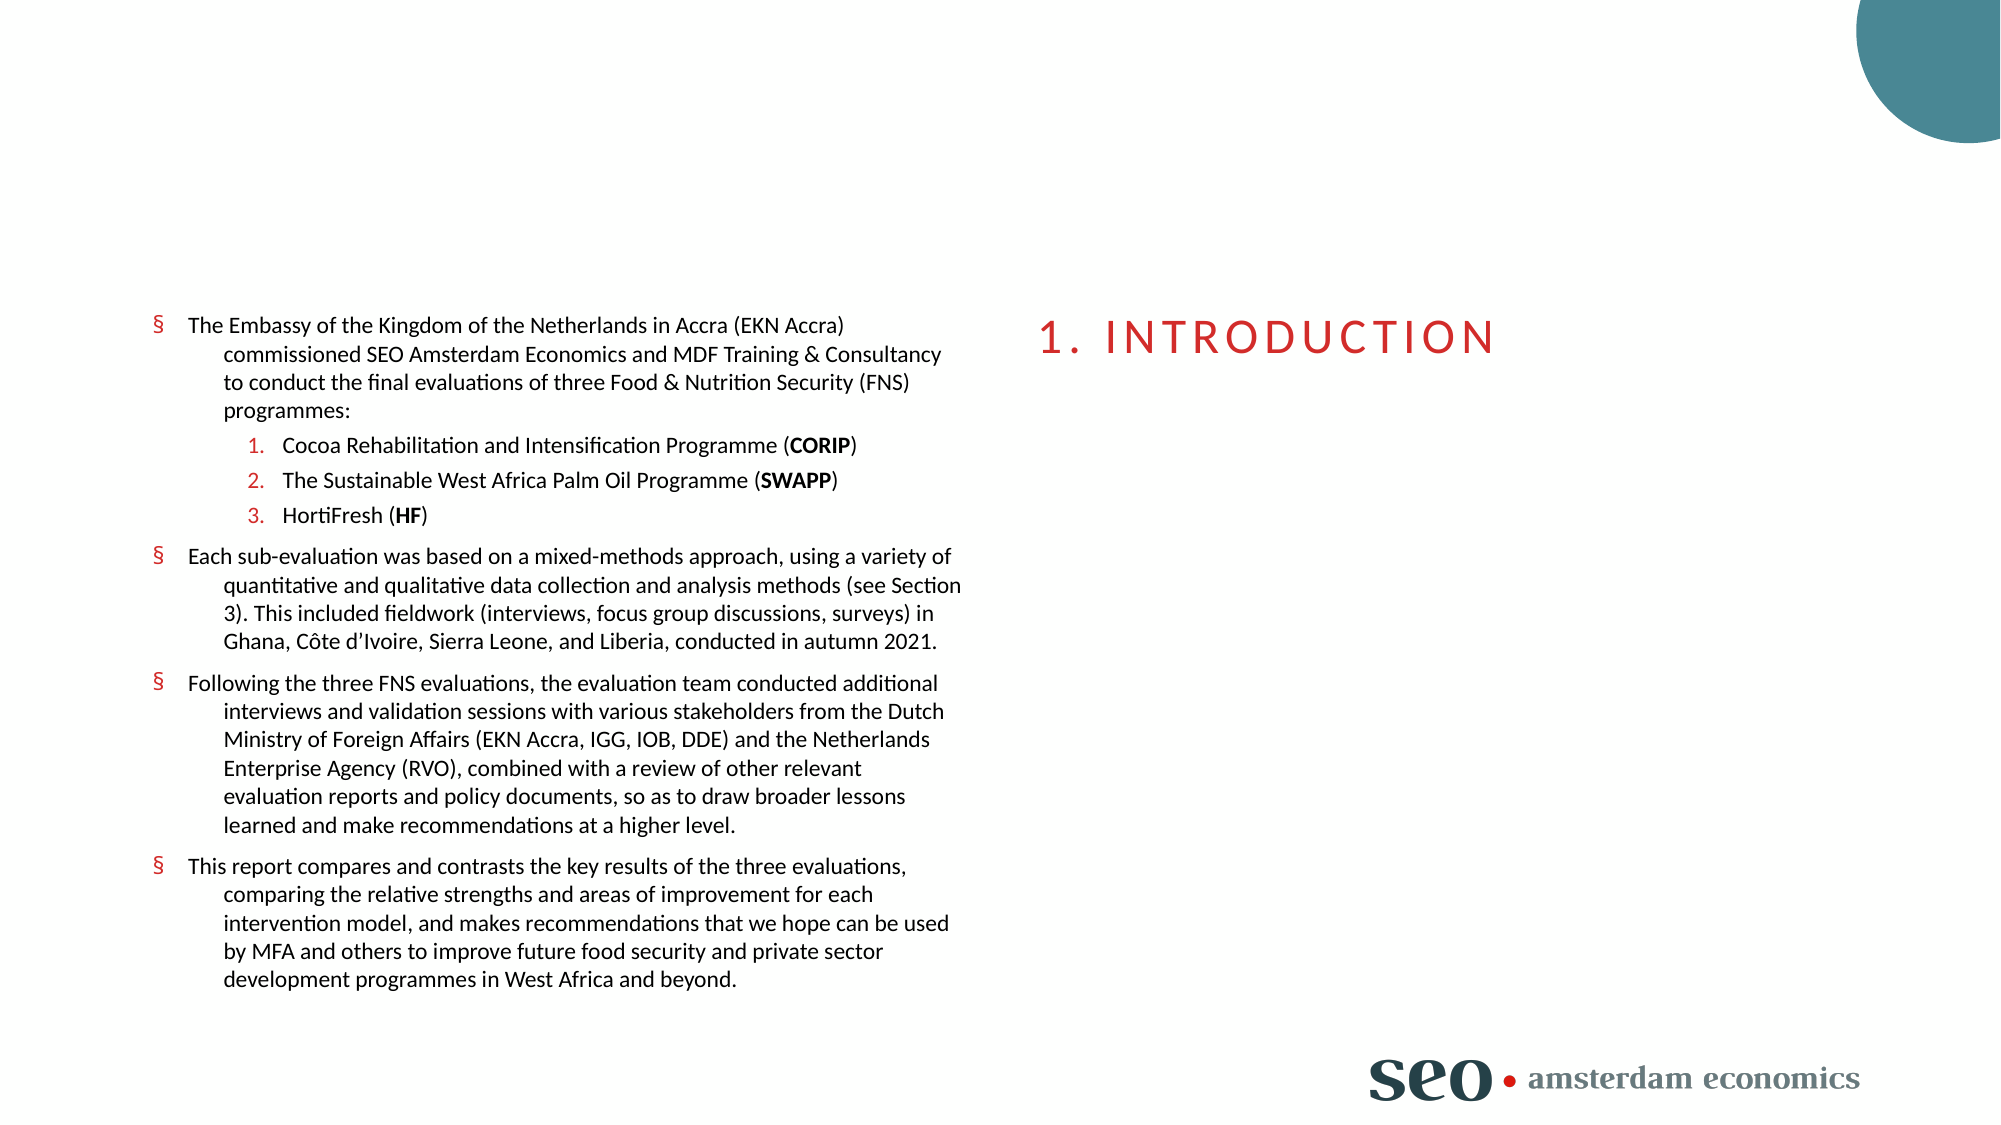

# The Embassy of the Kingdom of the Netherlands in Accra (EKN Accra) commissioned SEO Amsterdam Economics and MDF Training & Consultancy to conduct the final evaluations of three Food & Nutrition Security (FNS) programmes:
Cocoa Rehabilitation and Intensification Programme (CORIP)
The Sustainable West Africa Palm Oil Programme (SWAPP)
HortiFresh (HF)
Each sub-evaluation was based on a mixed-methods approach, using a variety of quantitative and qualitative data collection and analysis methods (see Section 3). This included fieldwork (interviews, focus group discussions, surveys) in Ghana, Côte d’Ivoire, Sierra Leone, and Liberia, conducted in autumn 2021.
Following the three FNS evaluations, the evaluation team conducted additional interviews and validation sessions with various stakeholders from the Dutch Ministry of Foreign Affairs (EKN Accra, IGG, IOB, DDE) and the Netherlands Enterprise Agency (RVO), combined with a review of other relevant evaluation reports and policy documents, so as to draw broader lessons learned and make recommendations at a higher level.
This report compares and contrasts the key results of the three evaluations, comparing the relative strengths and areas of improvement for each intervention model, and makes recommendations that we hope can be used by MFA and others to improve future food security and private sector development programmes in West Africa and beyond.
1. INTRODUCTION